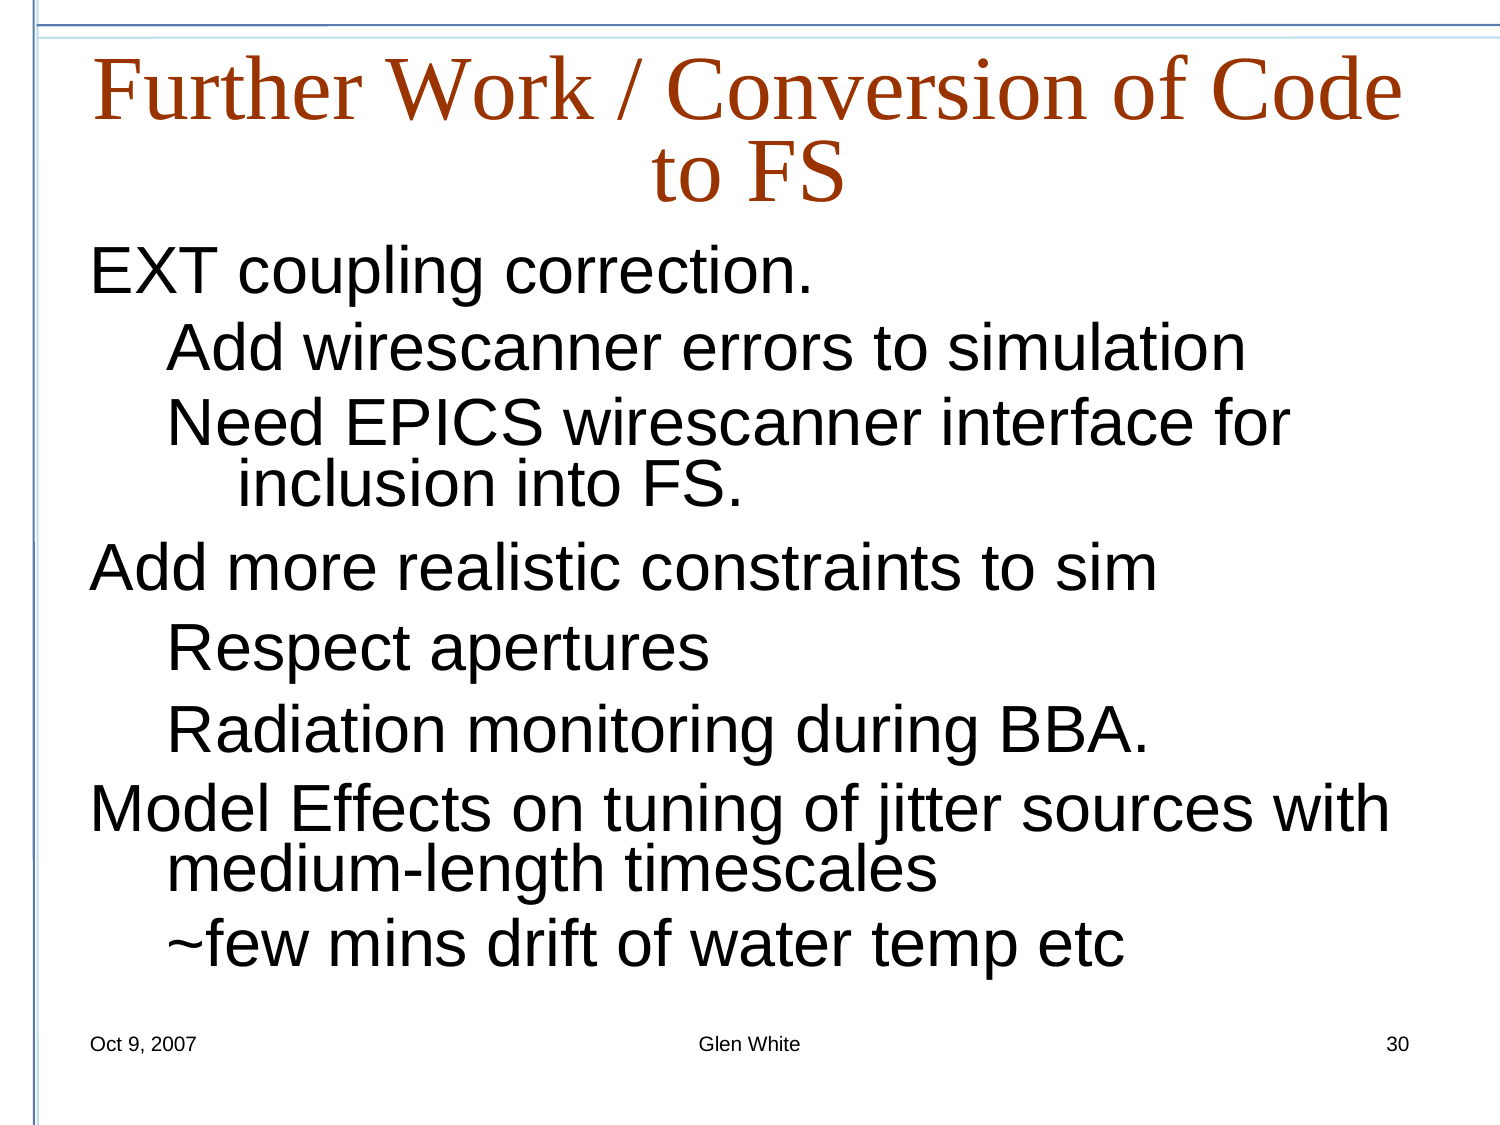

# Further Work / Conversion of Code to FS
EXT coupling correction.
Add wirescanner errors to simulation
Need EPICS wirescanner interface for inclusion into FS.
Add more realistic constraints to sim
Respect apertures
Radiation monitoring during BBA.‏
Model Effects on tuning of jitter sources with medium-length timescales
~few mins drift of water temp etc
Glen White
30